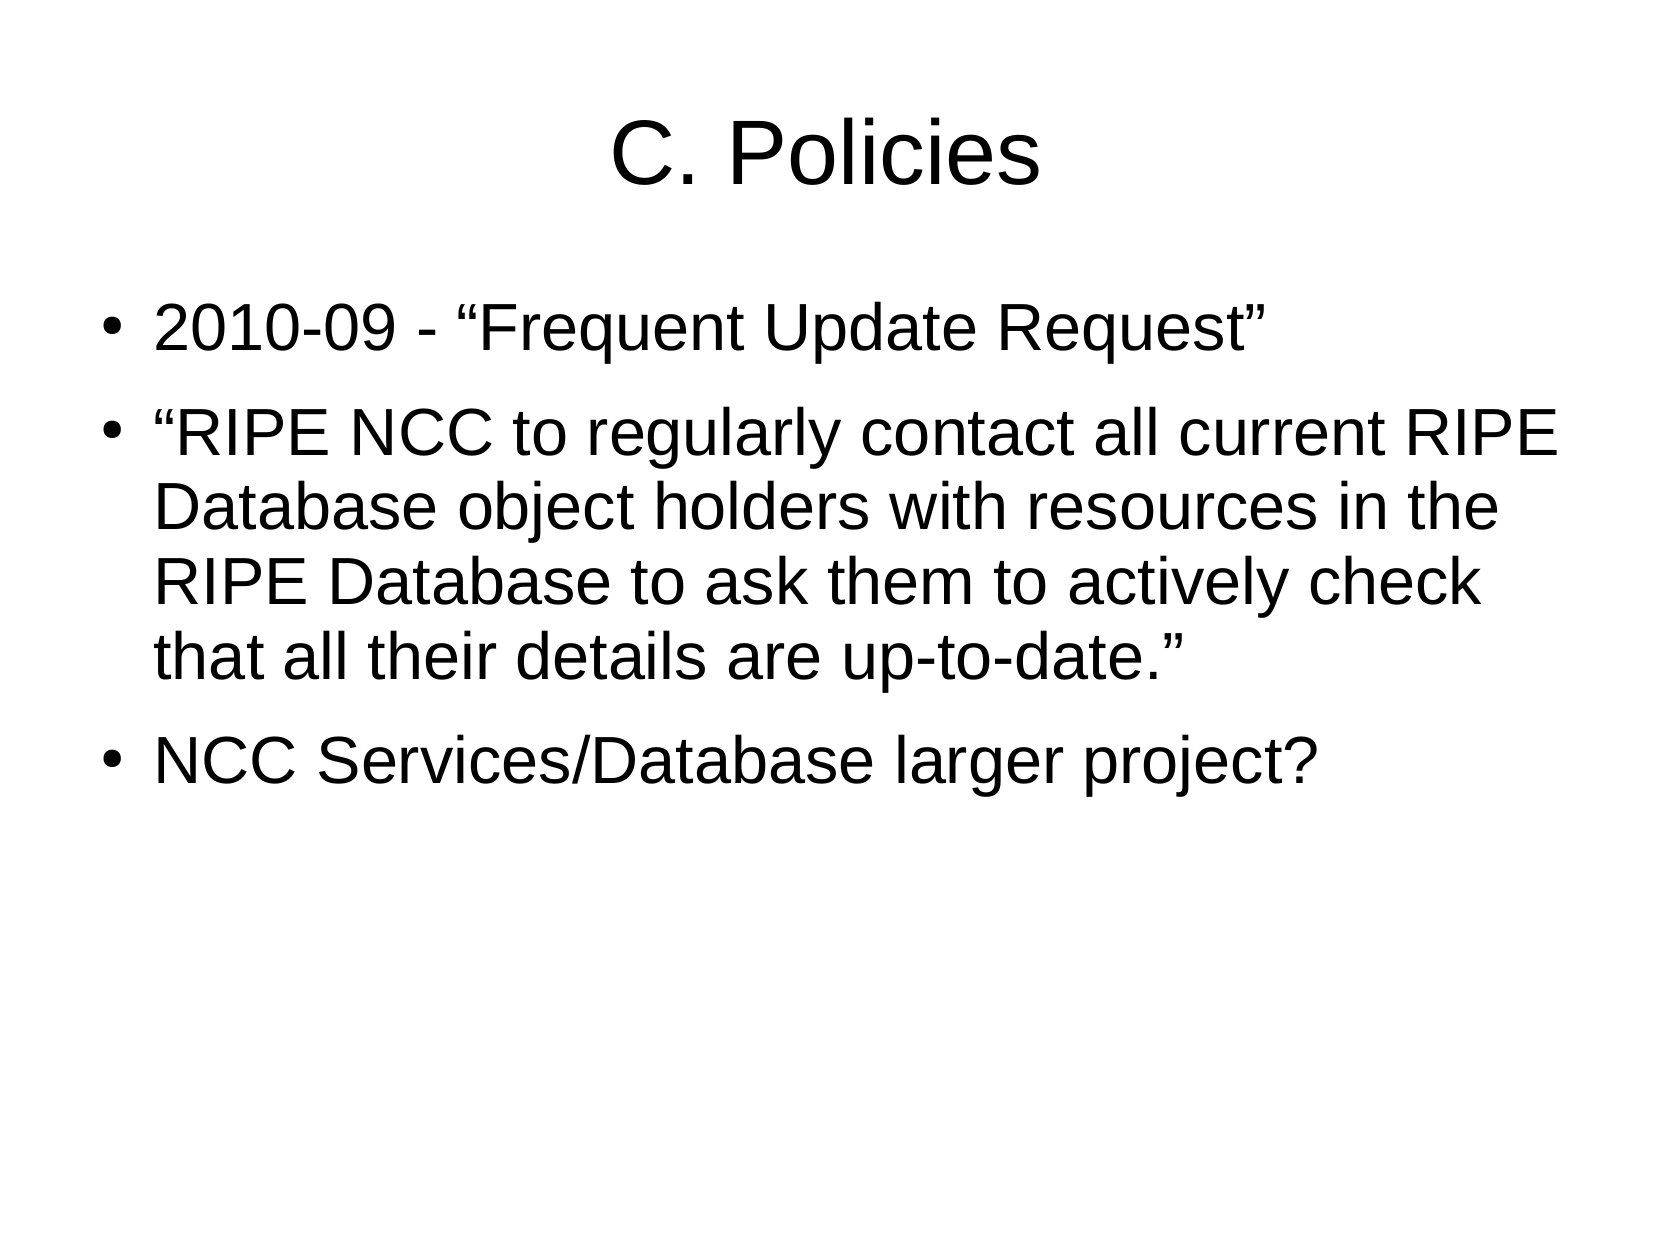

# C. Policies
2010-09 - “Frequent Update Request”
“RIPE NCC to regularly contact all current RIPE Database object holders with resources in the RIPE Database to ask them to actively check that all their details are up-to-date.”
NCC Services/Database larger project?